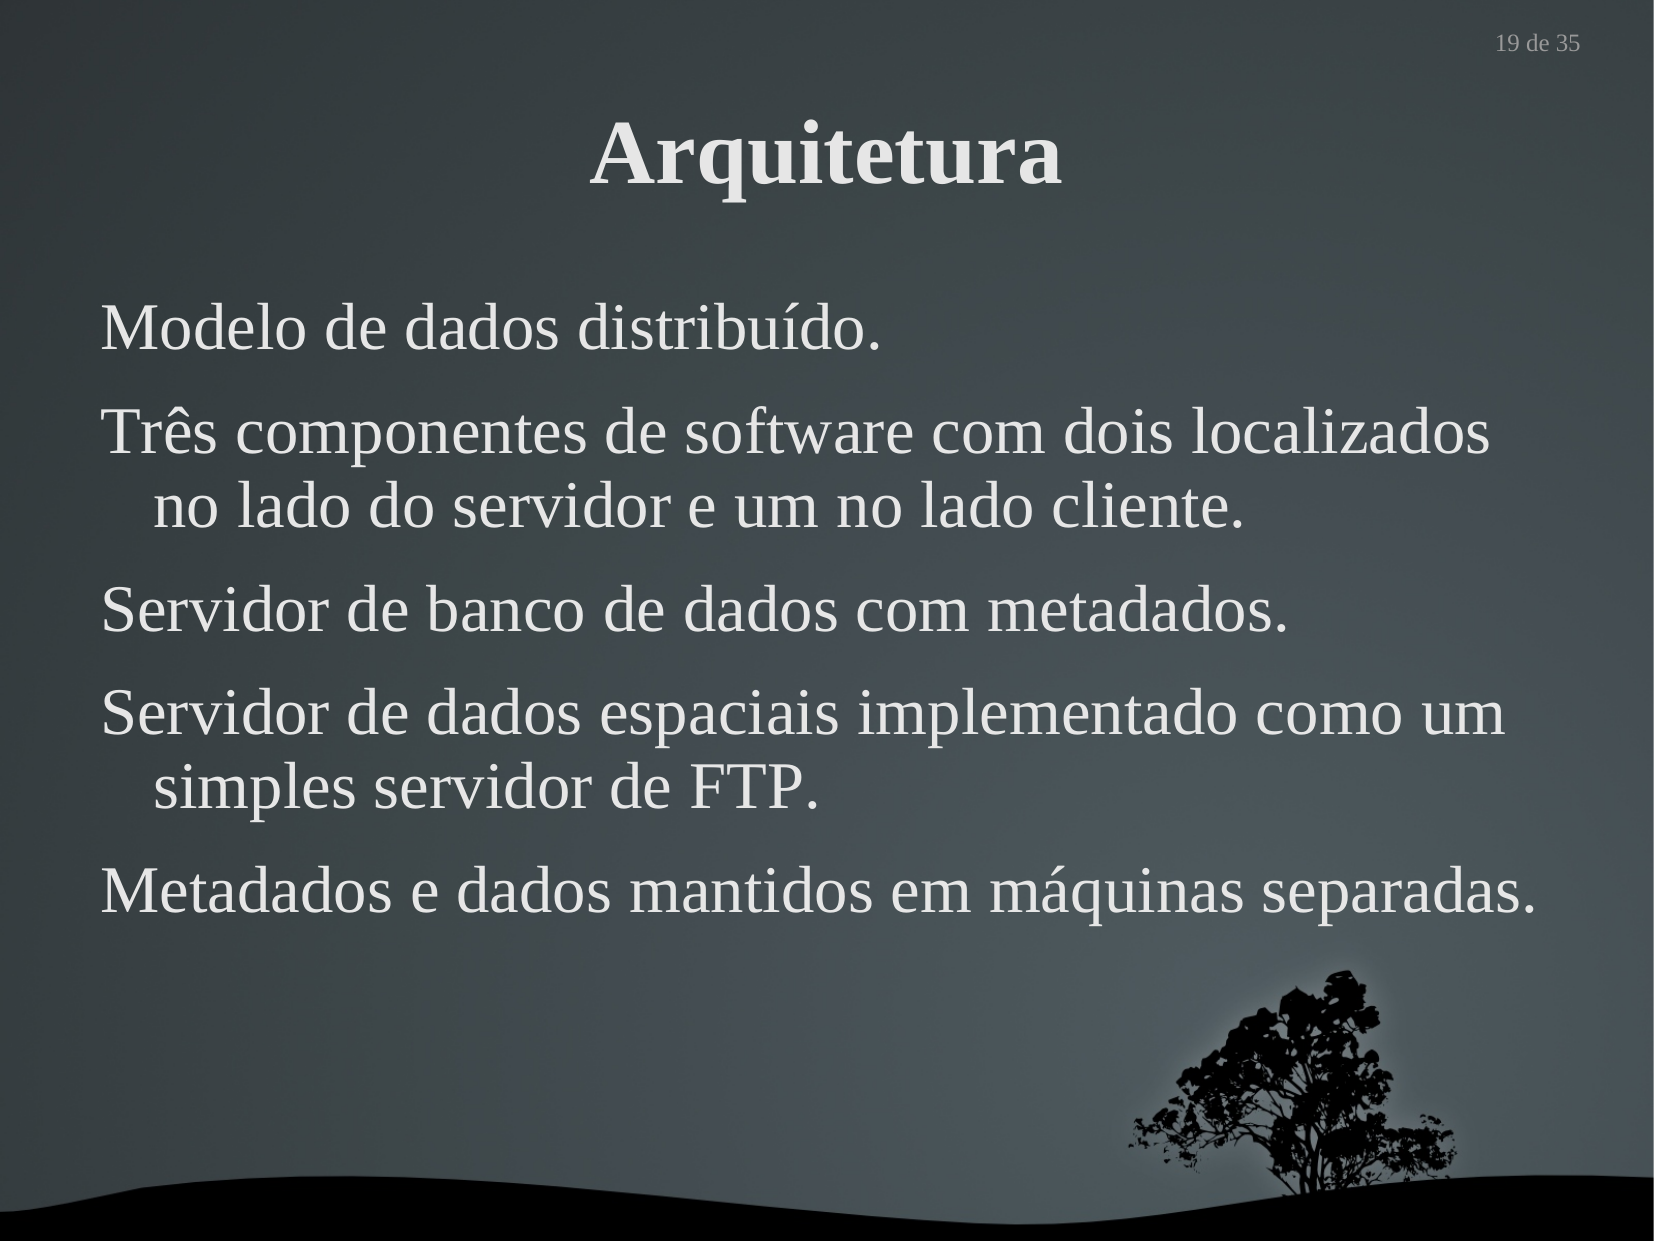

# Arquitetura
Modelo de dados distribuído.
Três componentes de software com dois localizados no lado do servidor e um no lado cliente.
Servidor de banco de dados com metadados.
Servidor de dados espaciais implementado como um simples servidor de FTP.
Metadados e dados mantidos em máquinas separadas.